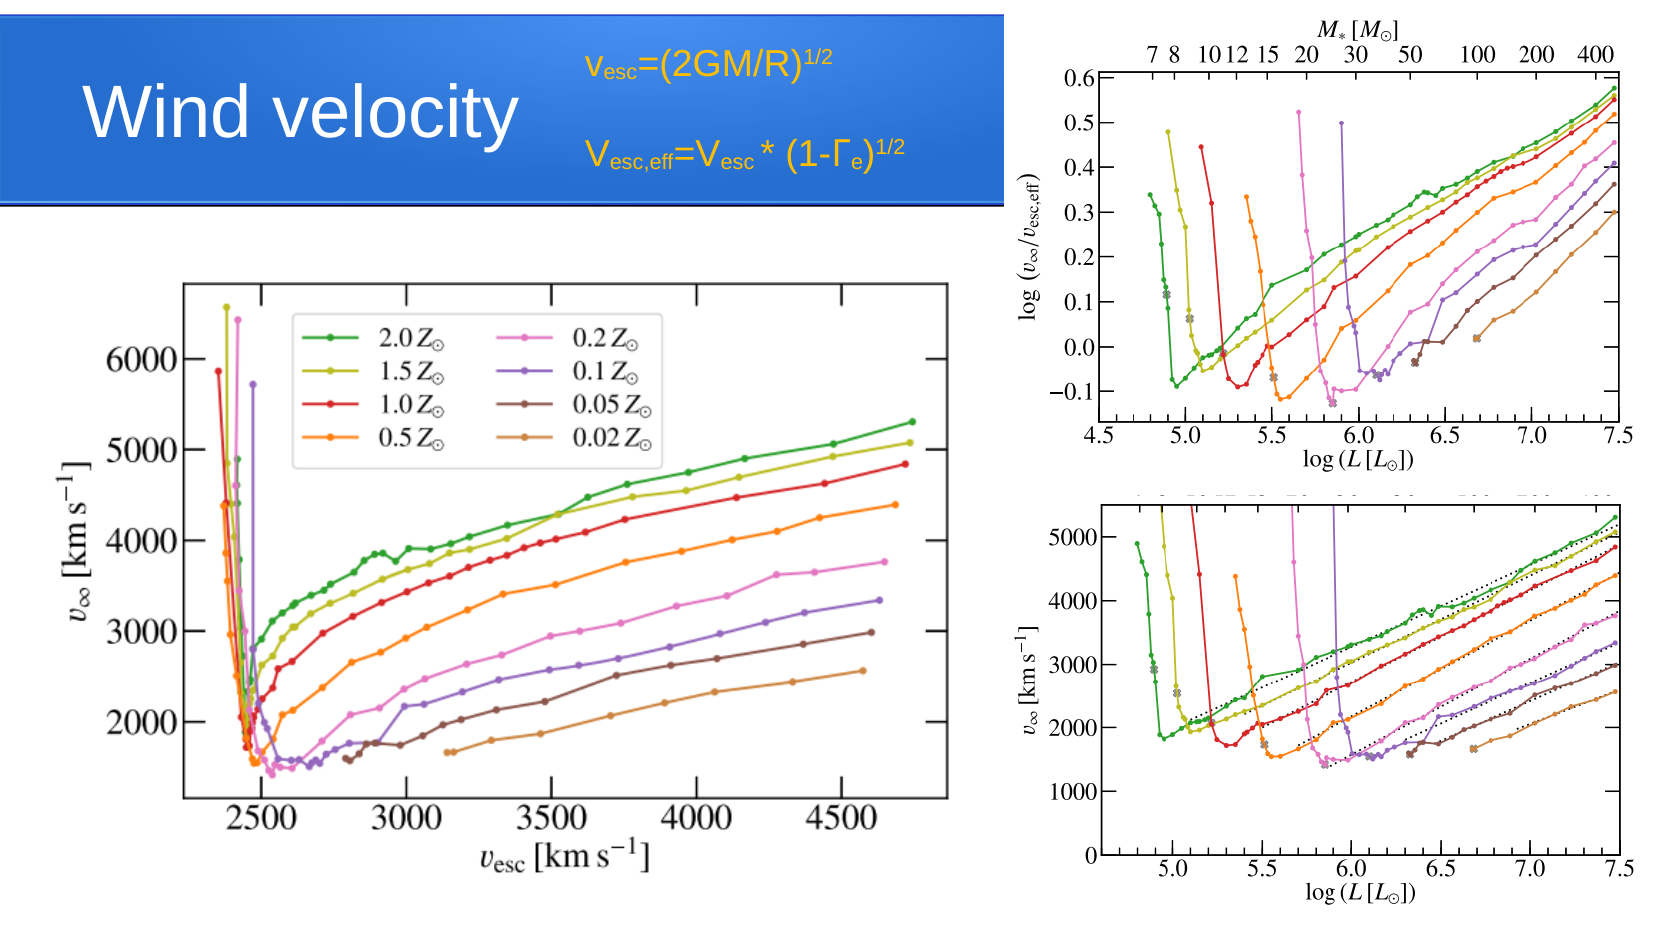

# Wind velocity
vesc=(2GM/R)1/2
Vesc,eff=Vesc * (1-Γe)1/2